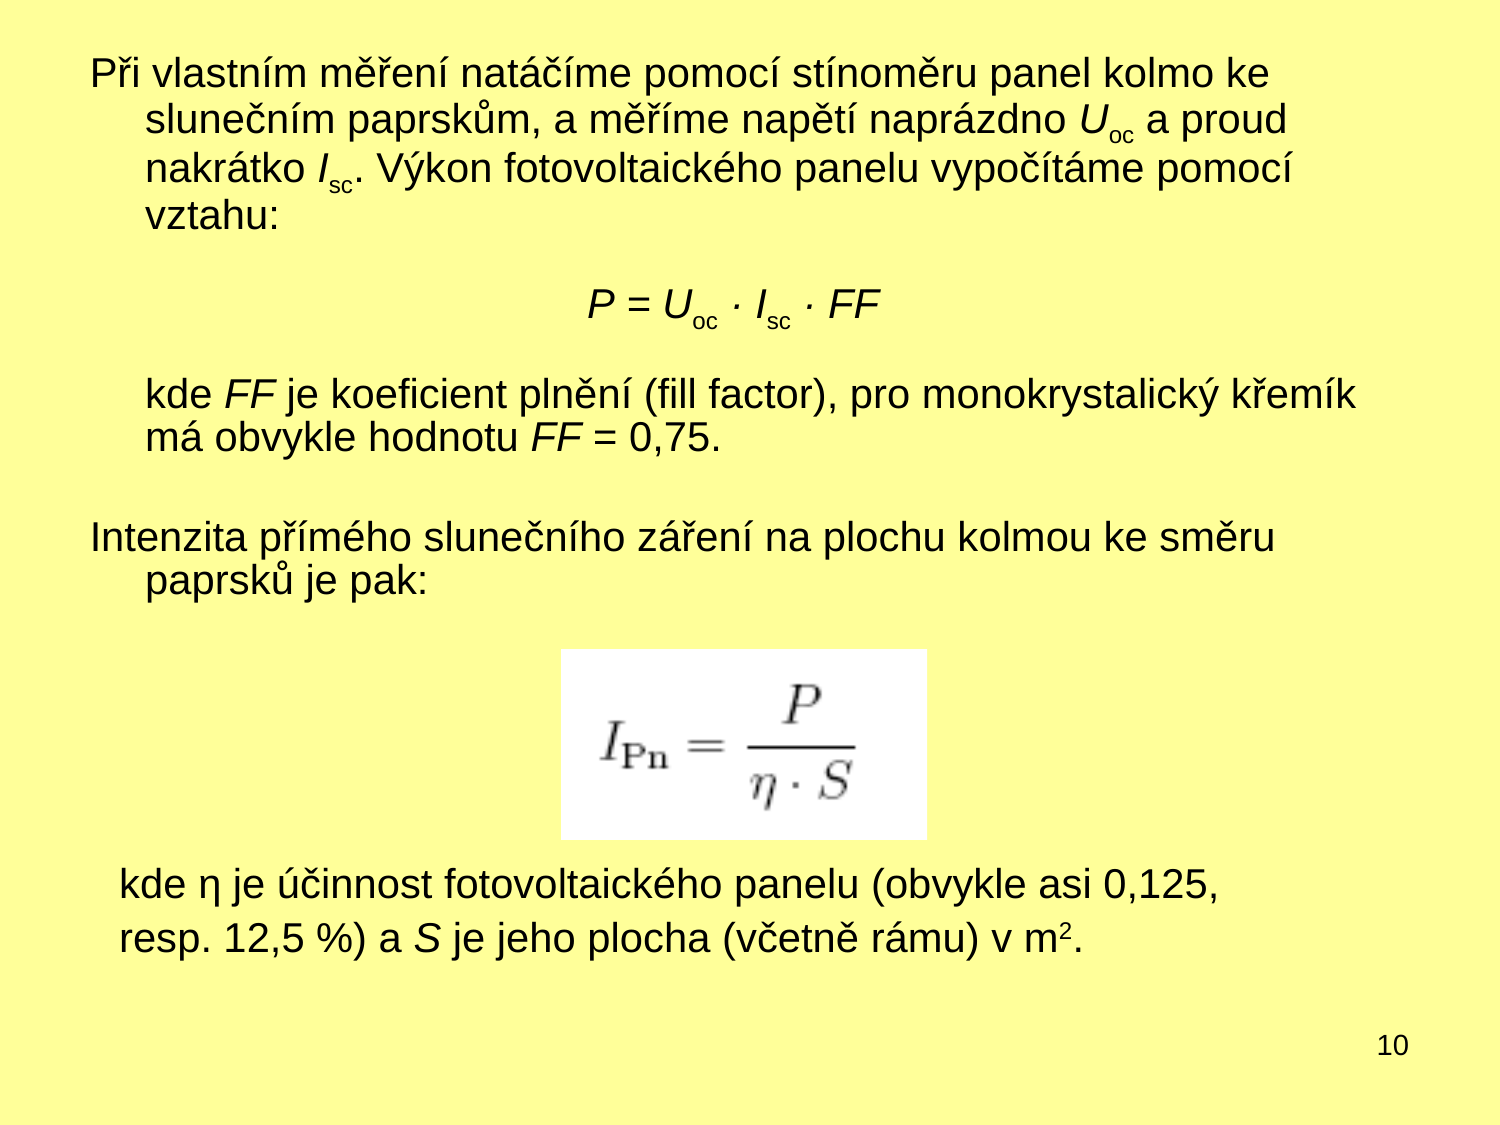

Při vlastním měření natáčíme pomocí stínoměru panel kolmo ke slunečním paprskům, a měříme napětí naprázdno Uoc a proud nakrátko Isc. Výkon fotovoltaického panelu vypočítáme pomocí vztahu:
						P = Uoc · Isc · FF
kde FF je koeficient plnění (fill factor), pro monokrystalický křemík má obvykle hodnotu FF = 0,75.
Intenzita přímého slunečního záření na plochu kolmou ke směru paprsků je pak:
kde η je účinnost fotovoltaického panelu (obvykle asi 0,125,
resp. 12,5 %) a S je jeho plocha (včetně rámu) v m2.
10